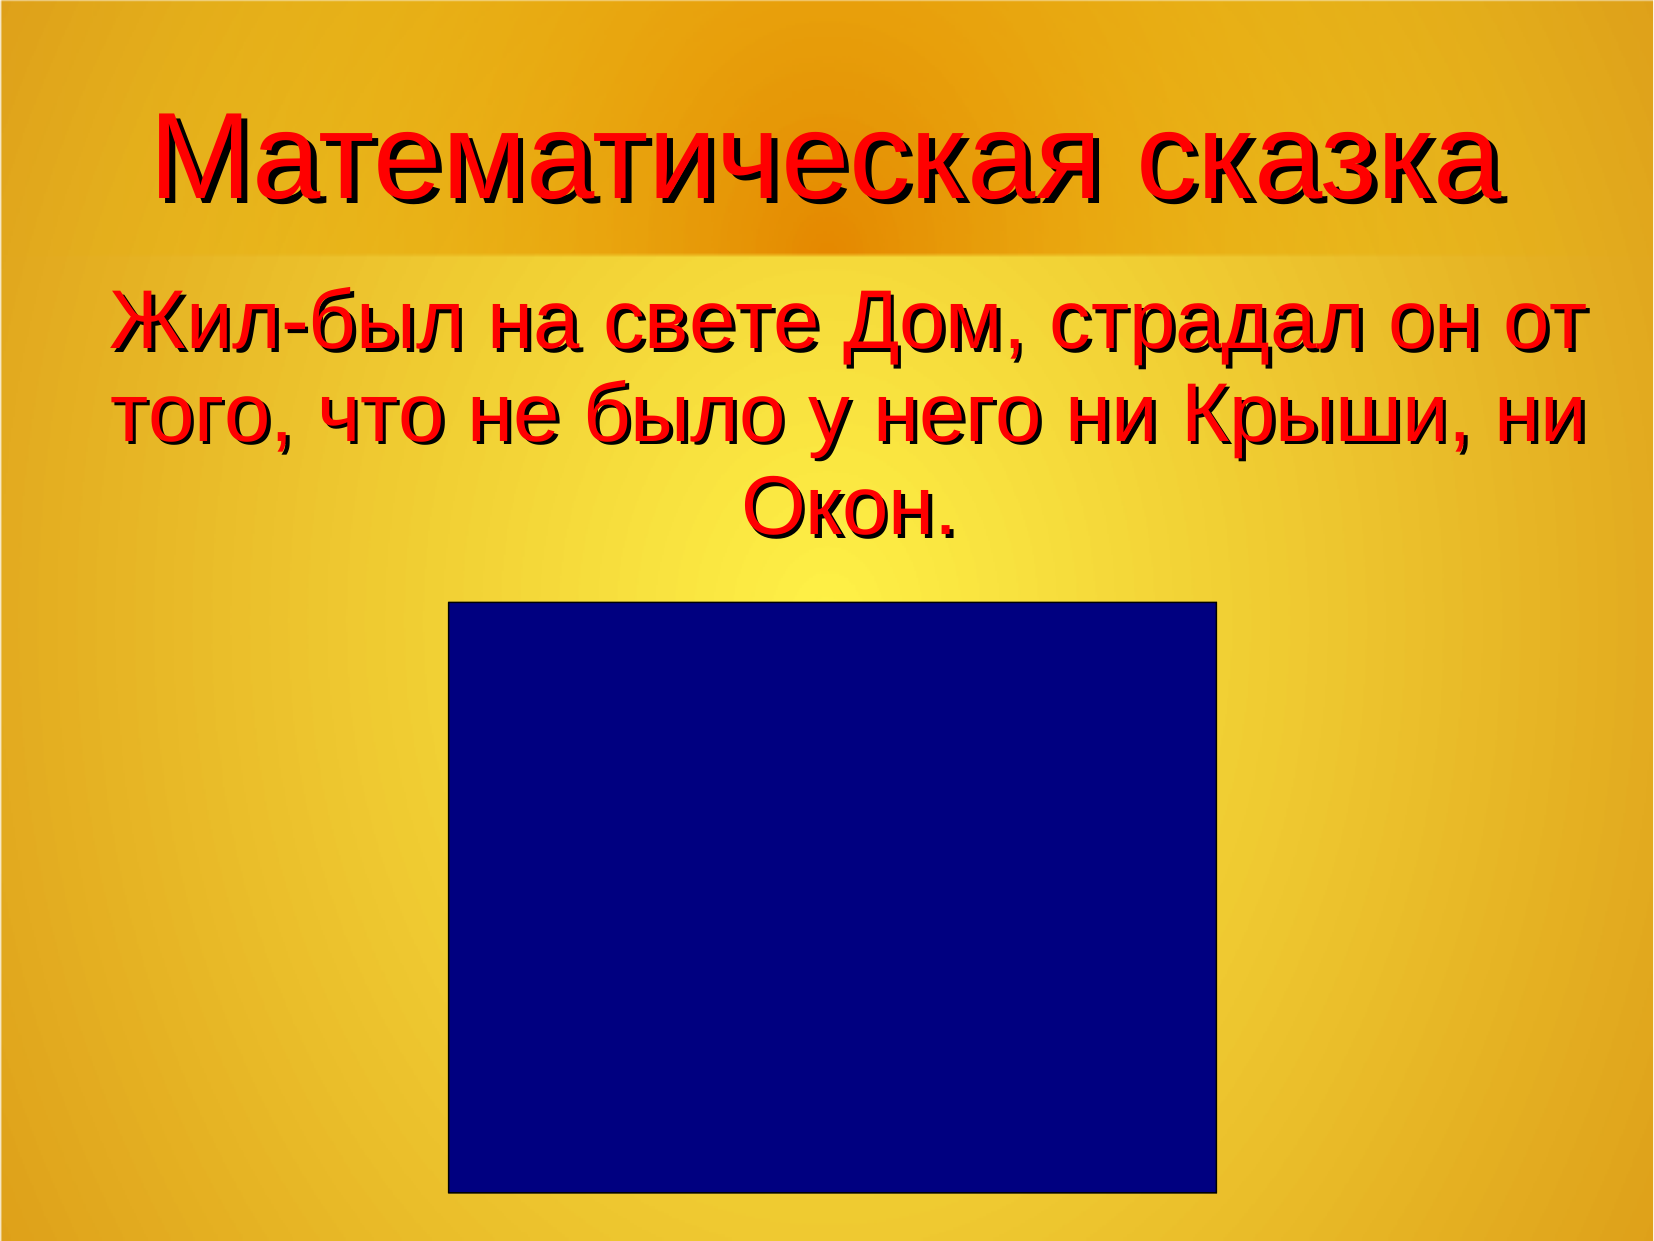

# Математическая сказка
Жил-был на свете Дом, страдал он от того, что не было у него ни Крыши, ни Окон.